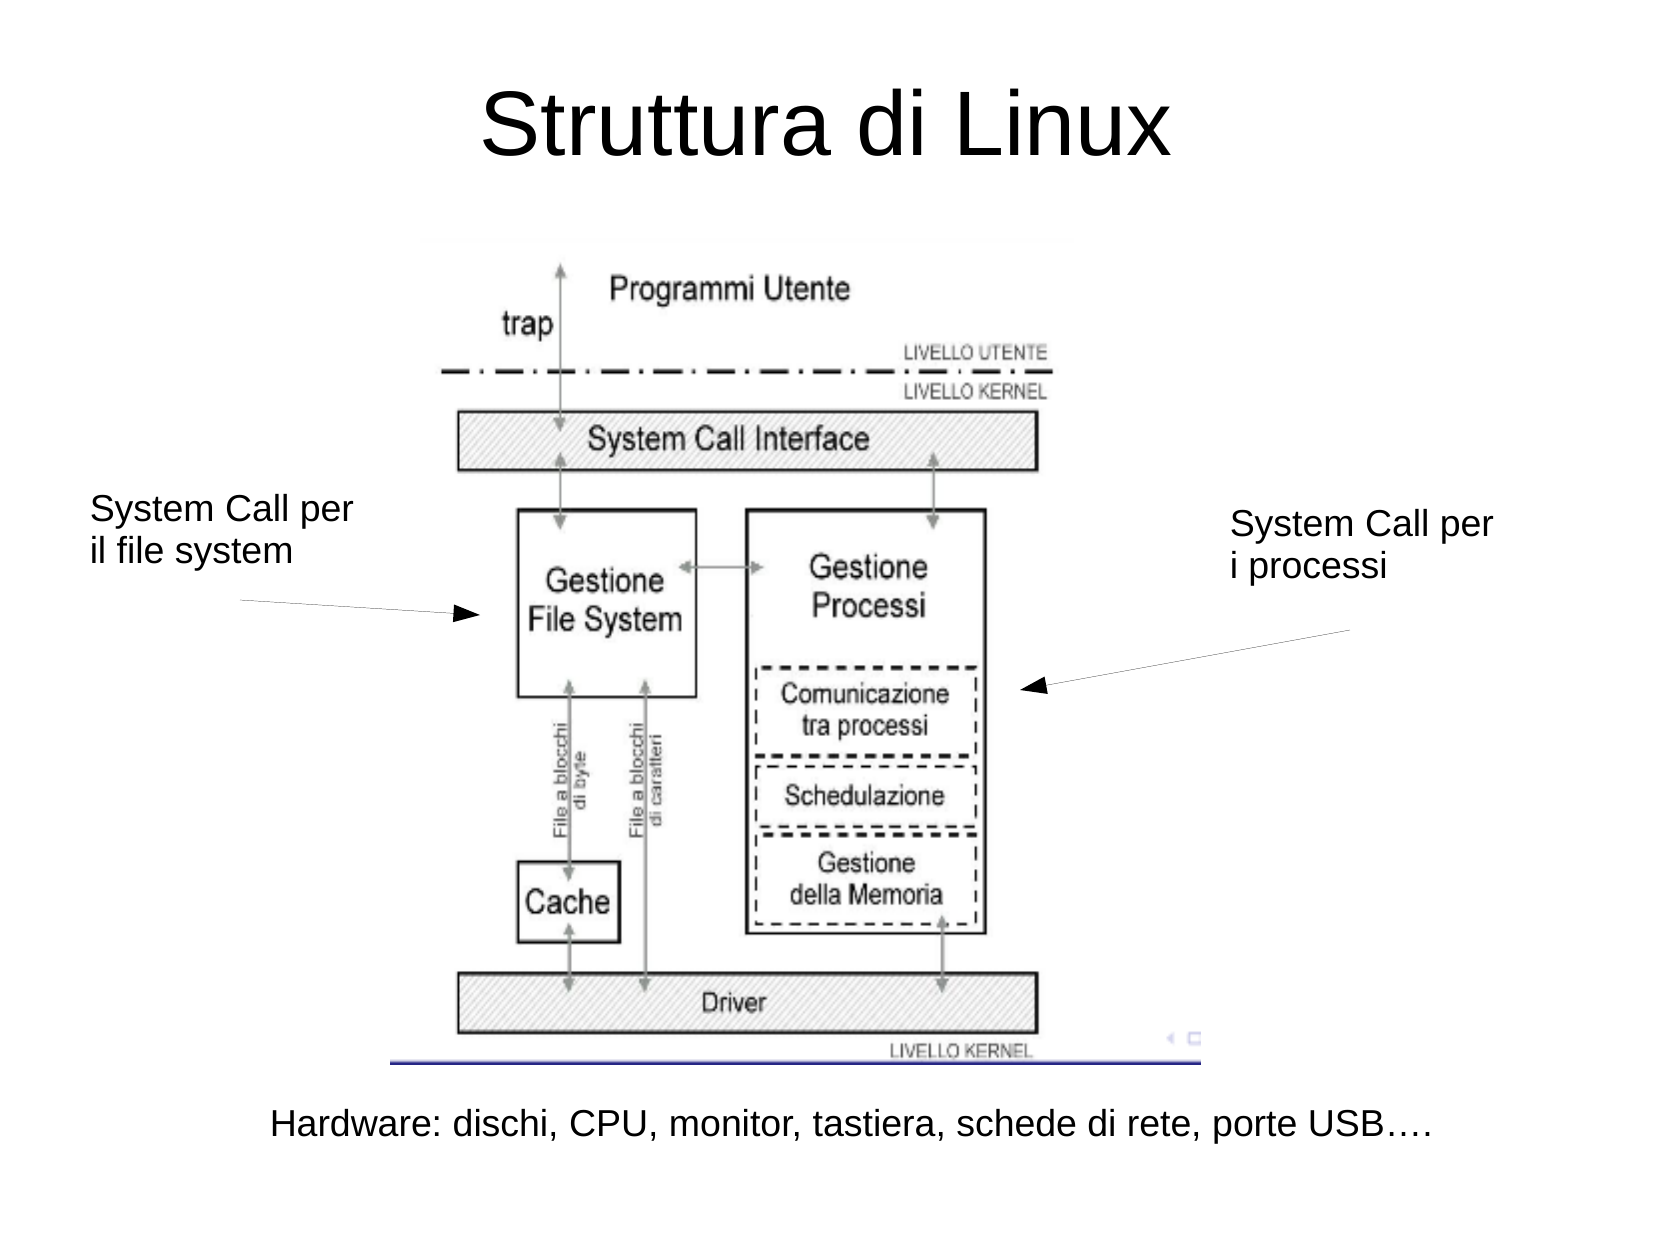

# Struttura di Linux
System Call per
il file system
System Call per
i processi
Hardware: dischi, CPU, monitor, tastiera, schede di rete, porte USB….